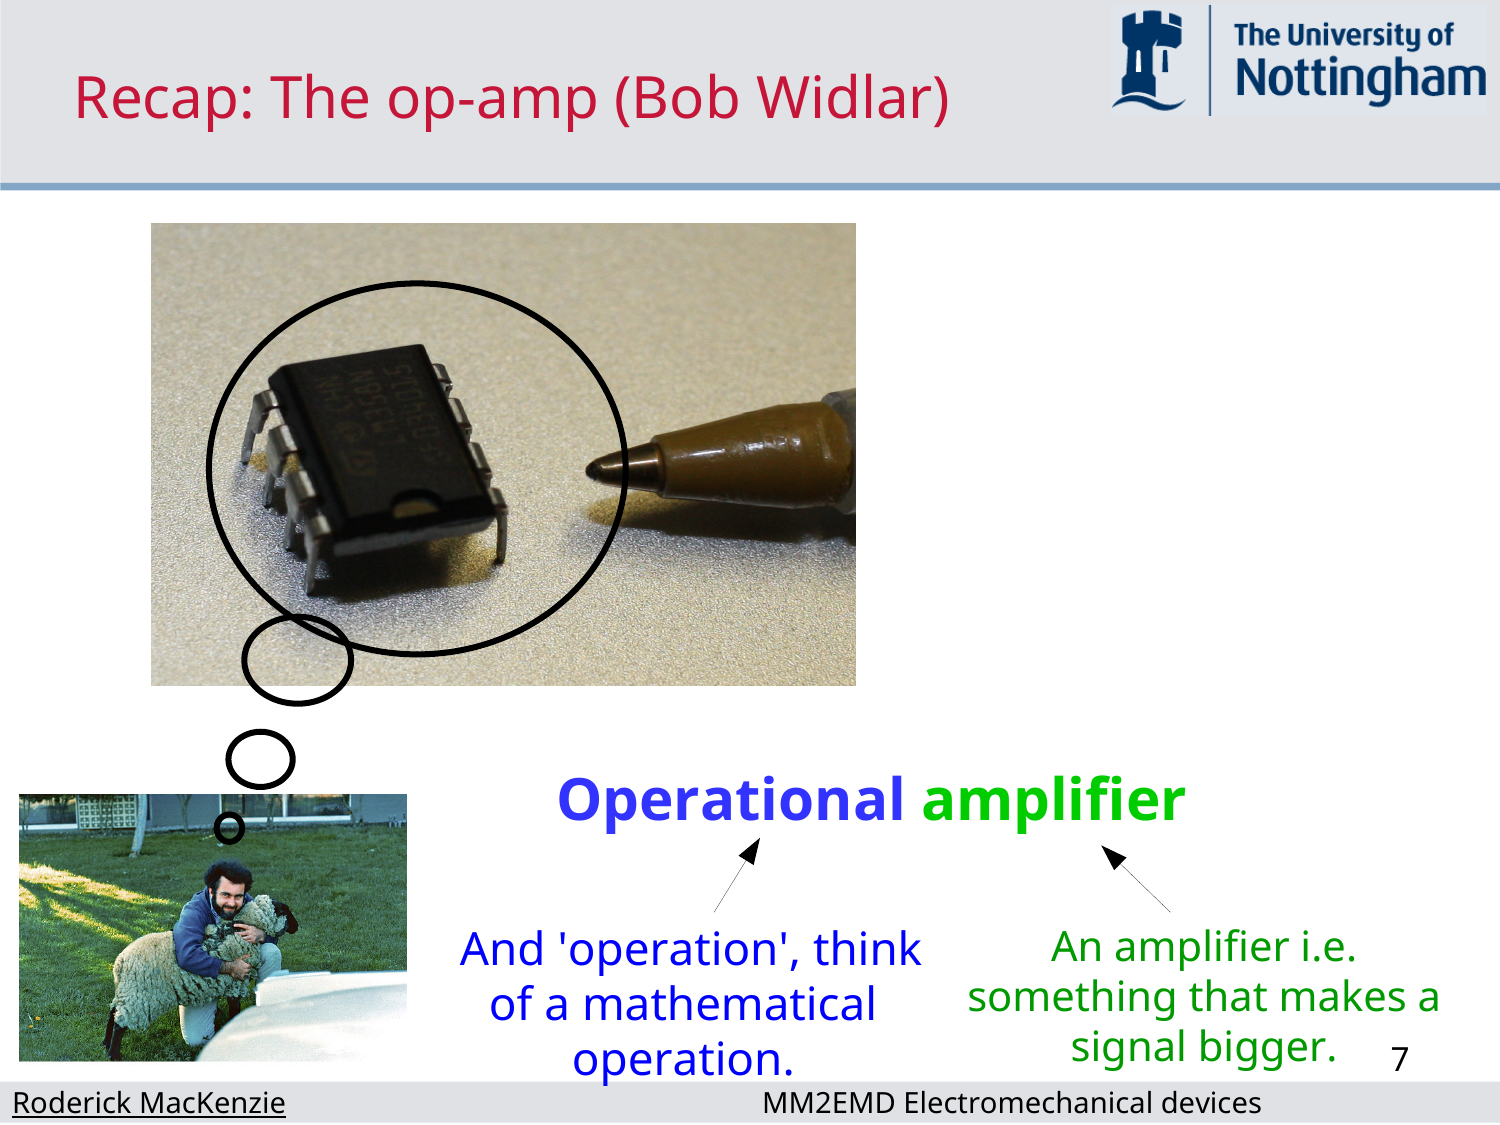

# Recap: The op-amp (Bob Widlar)
Operational amplifier
And 'operation', think of a mathematical operation.
An amplifier i.e. something that makes a signal bigger.